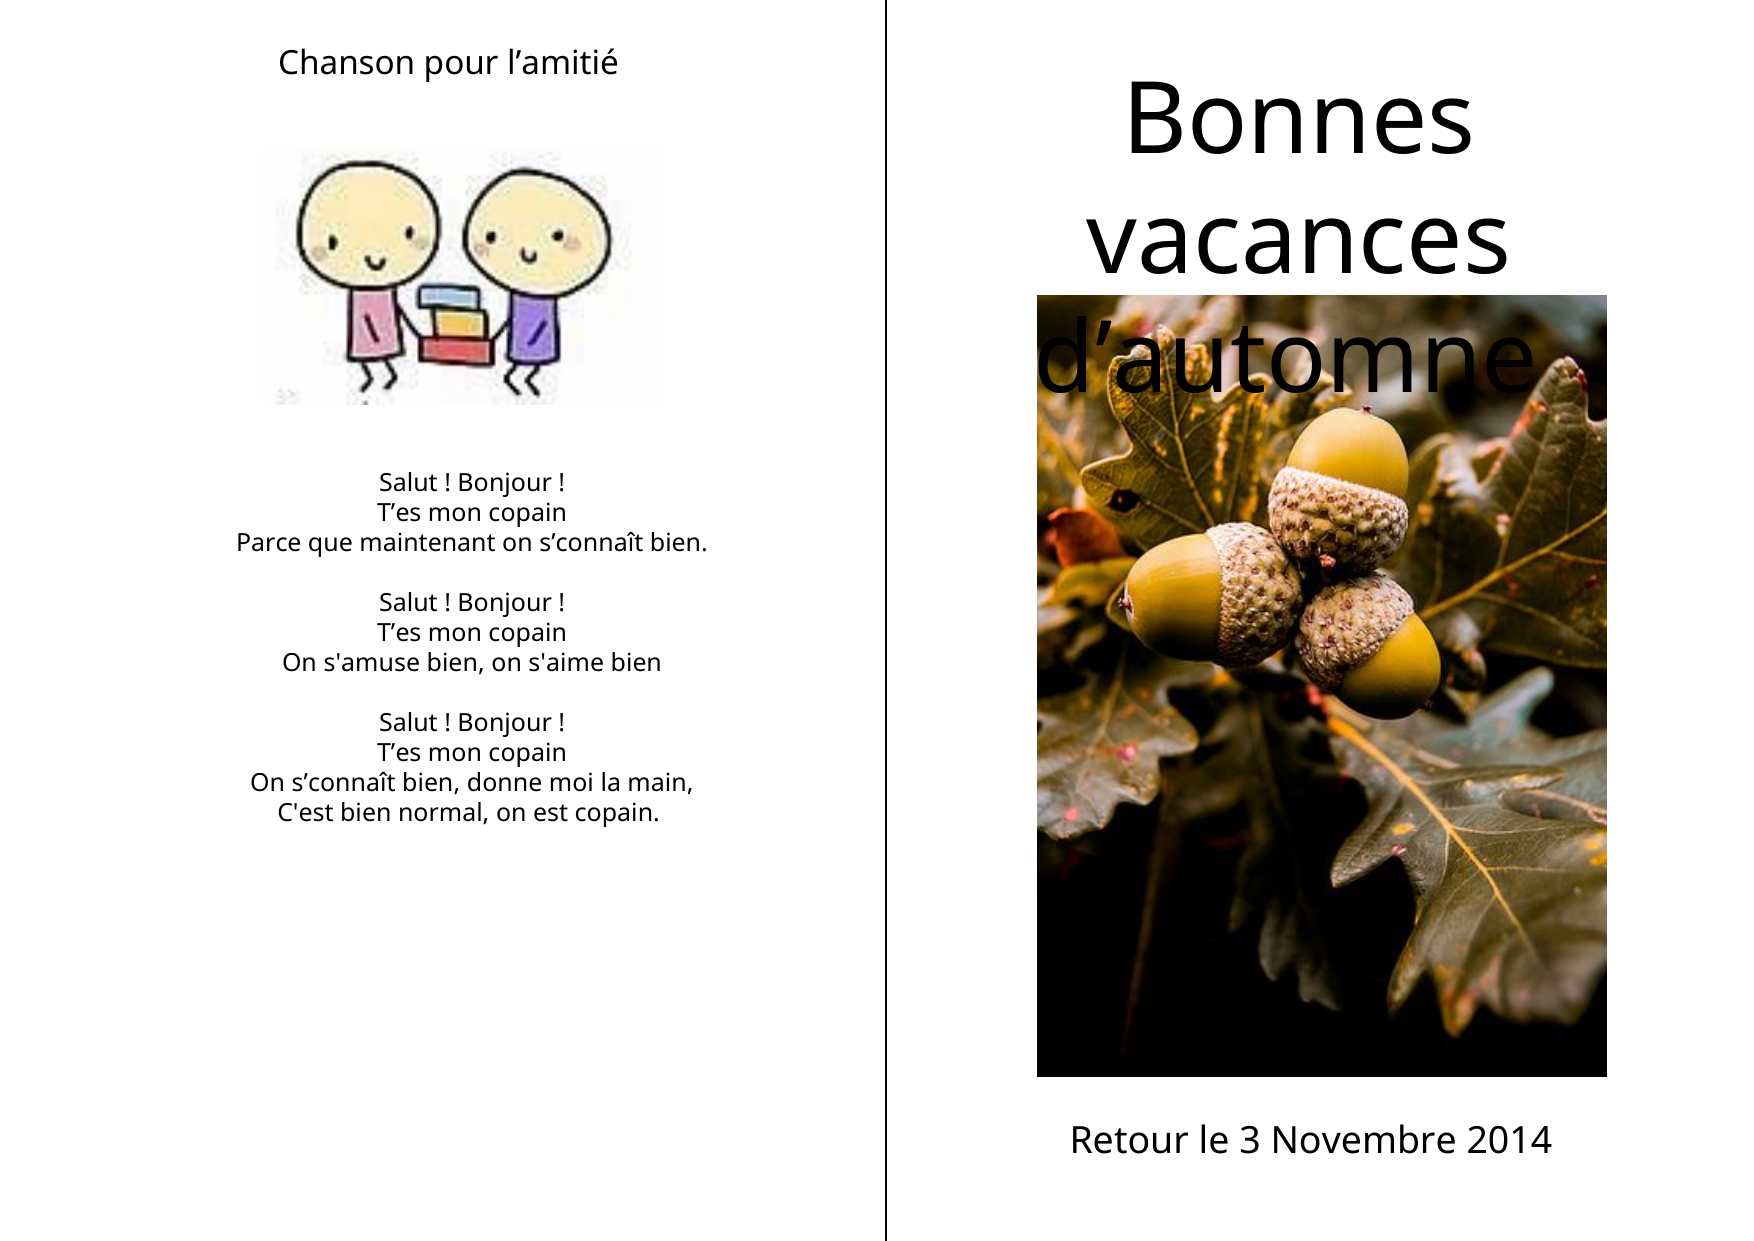

Chanson pour l’amitié
Bonnes vacances d’automne
Salut ! Bonjour !
T’es mon copain
Parce que maintenant on s’connaît bien.
Salut ! Bonjour !
T’es mon copain
On s'amuse bien, on s'aime bien
Salut ! Bonjour !
T’es mon copain
On s’connaît bien, donne moi la main,
C'est bien normal, on est copain.
Retour le 3 Novembre 2014